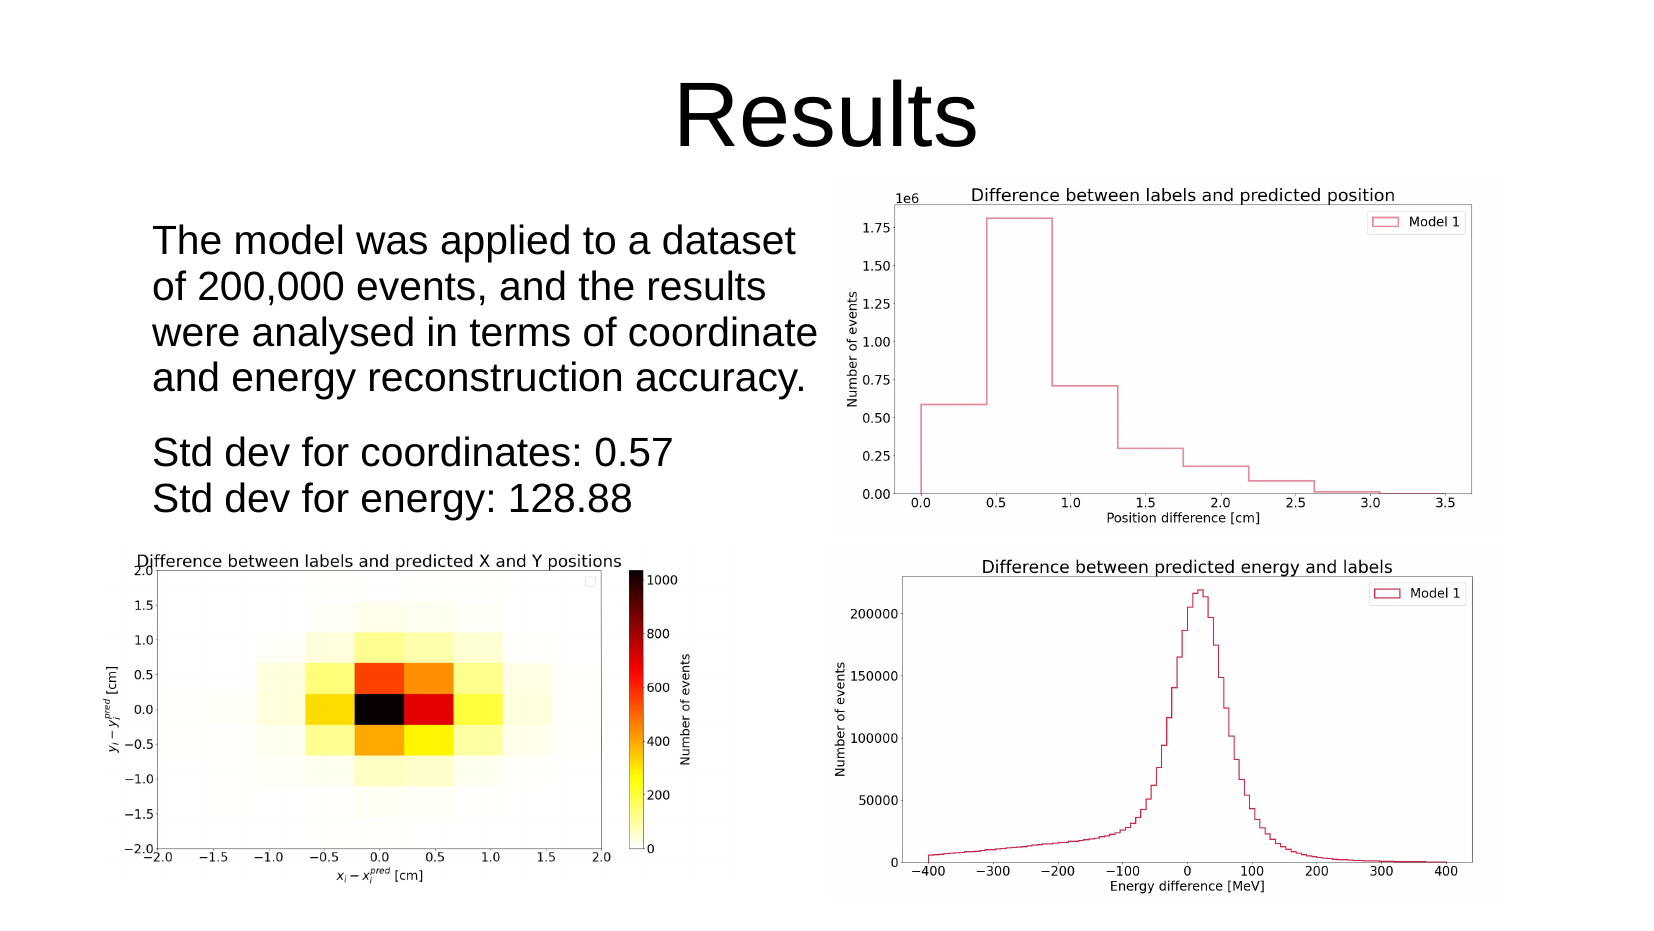

# Results
The model was applied to a dataset of 200,000 events, and the results were analysed in terms of coordinate and energy reconstruction accuracy.
Std dev for coordinates: 0.57
Std dev for energy: 128.88